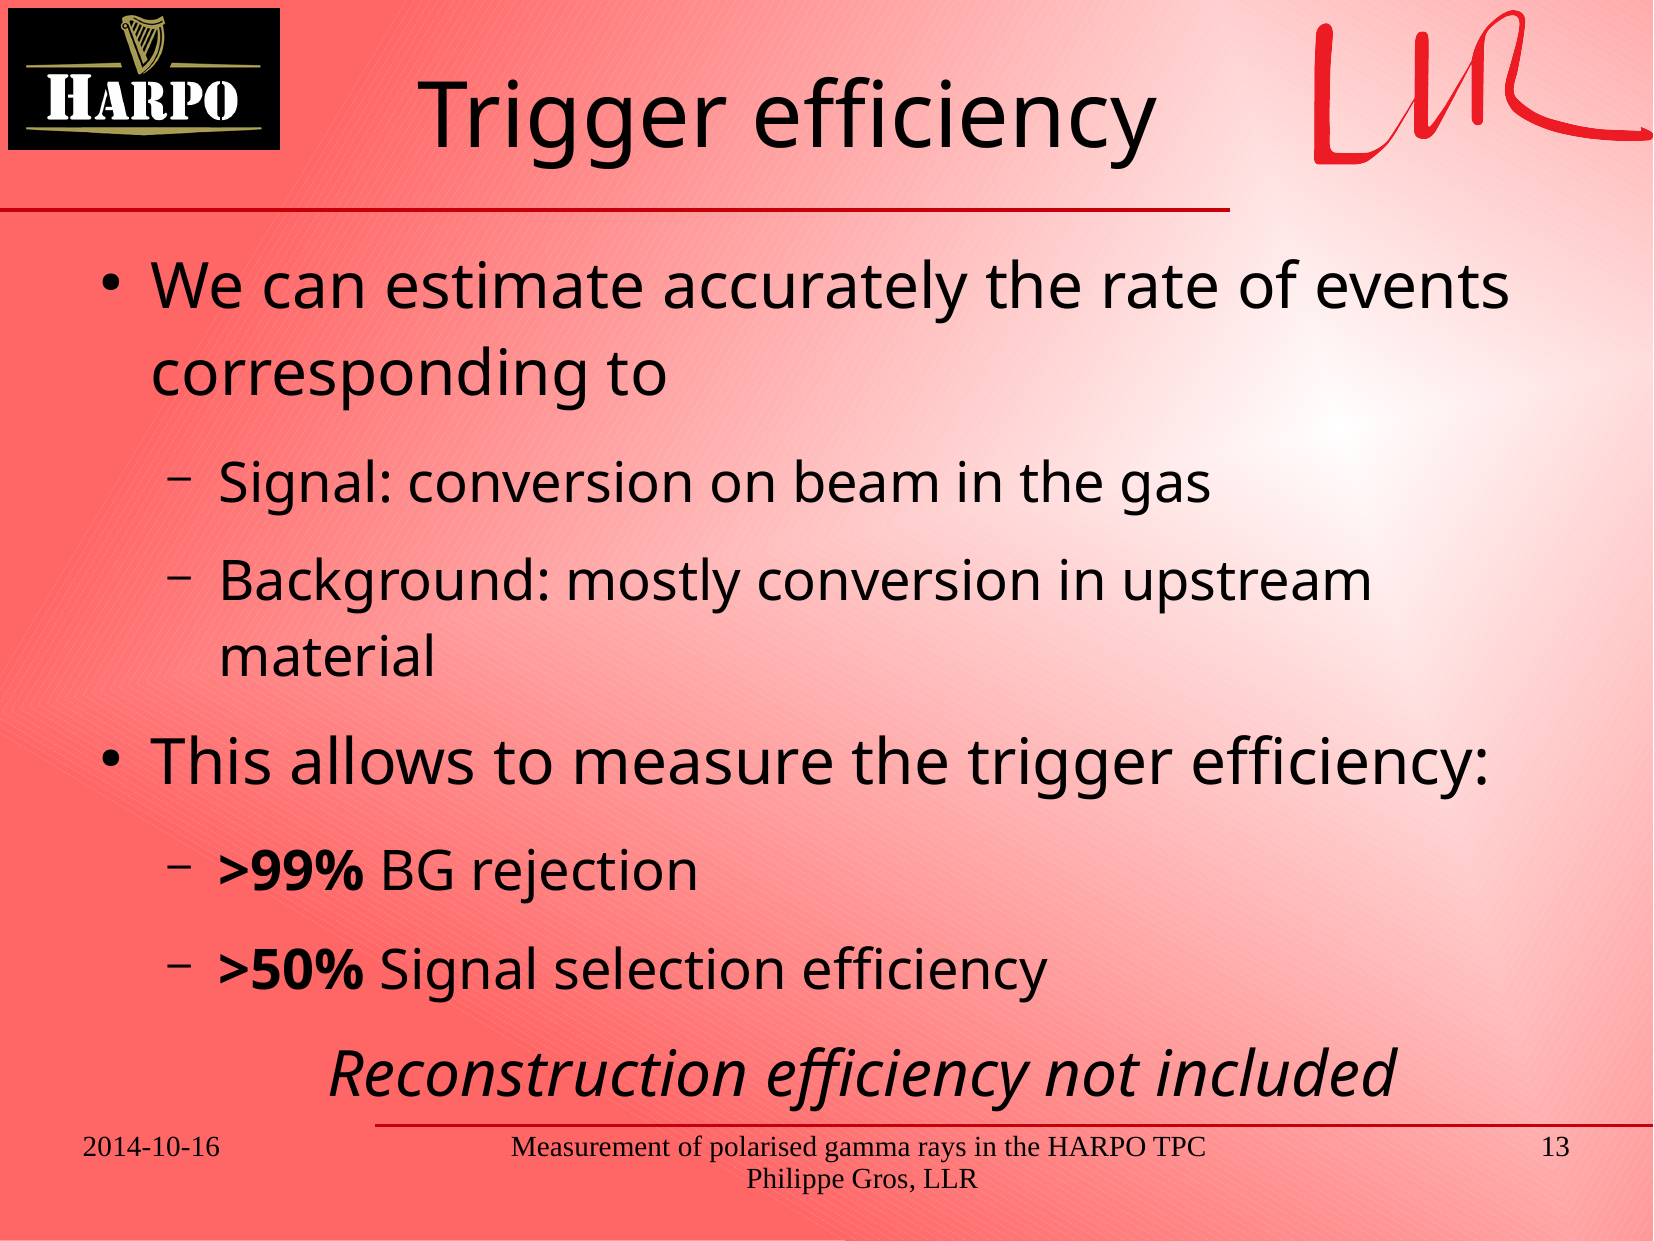

# Trigger efficiency
We can estimate accurately the rate of events corresponding to
Signal: conversion on beam in the gas
Background: mostly conversion in upstream material
This allows to measure the trigger efficiency:
>99% BG rejection
>50% Signal selection efficiency
Reconstruction efficiency not included
2014-10-16
13